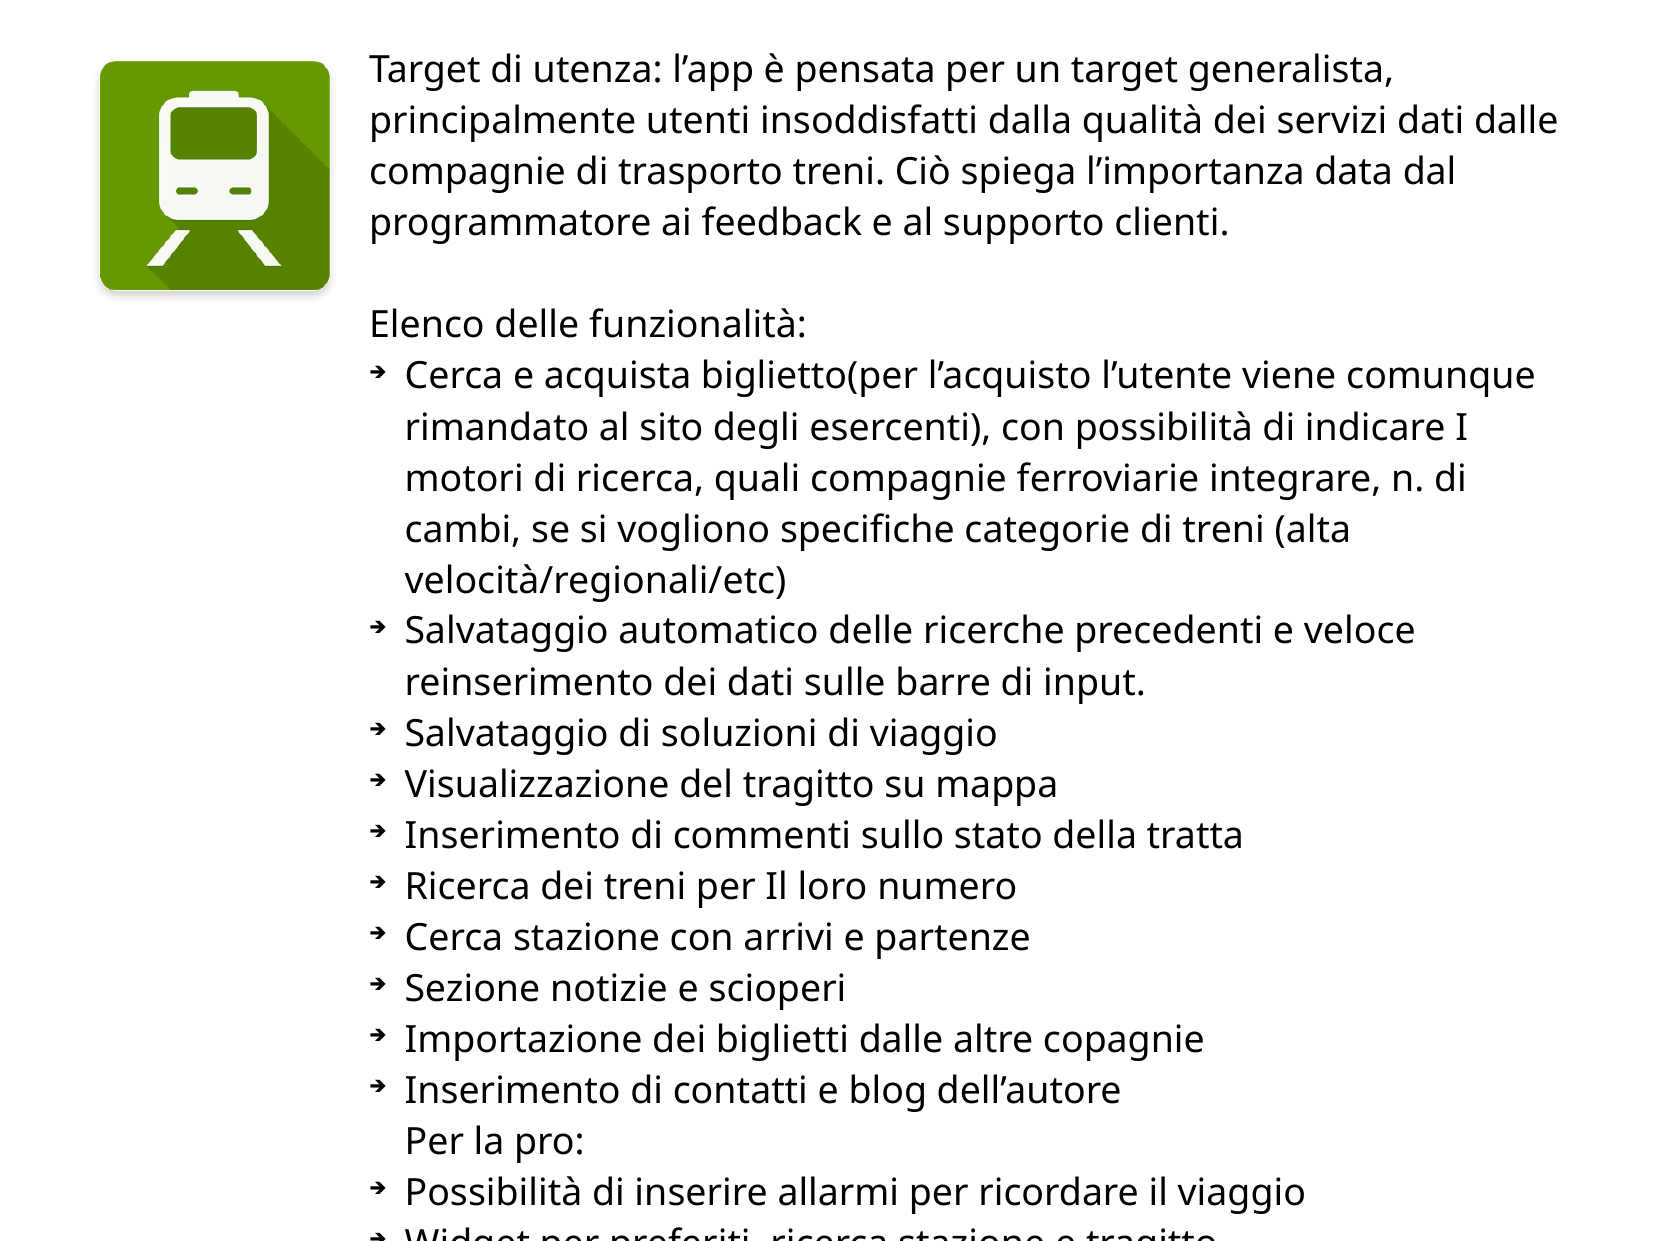

Target di utenza: l’app è pensata per un target generalista, principalmente utenti insoddisfatti dalla qualità dei servizi dati dalle compagnie di trasporto treni. Ciò spiega l’importanza data dal programmatore ai feedback e al supporto clienti.
Elenco delle funzionalità:
Cerca e acquista biglietto(per l’acquisto l’utente viene comunque rimandato al sito degli esercenti), con possibilità di indicare I motori di ricerca, quali compagnie ferroviarie integrare, n. di cambi, se si vogliono specifiche categorie di treni (alta velocità/regionali/etc)
Salvataggio automatico delle ricerche precedenti e veloce reinserimento dei dati sulle barre di input.
Salvataggio di soluzioni di viaggio
Visualizzazione del tragitto su mappa
Inserimento di commenti sullo stato della tratta
Ricerca dei treni per Il loro numero
Cerca stazione con arrivi e partenze
Sezione notizie e scioperi
Importazione dei biglietti dalle altre copagnie
Inserimento di contatti e blog dell’autore
Per la pro:
Possibilità di inserire allarmi per ricordare il viaggio
Widget per preferiti, ricerca stazione e tragitto.